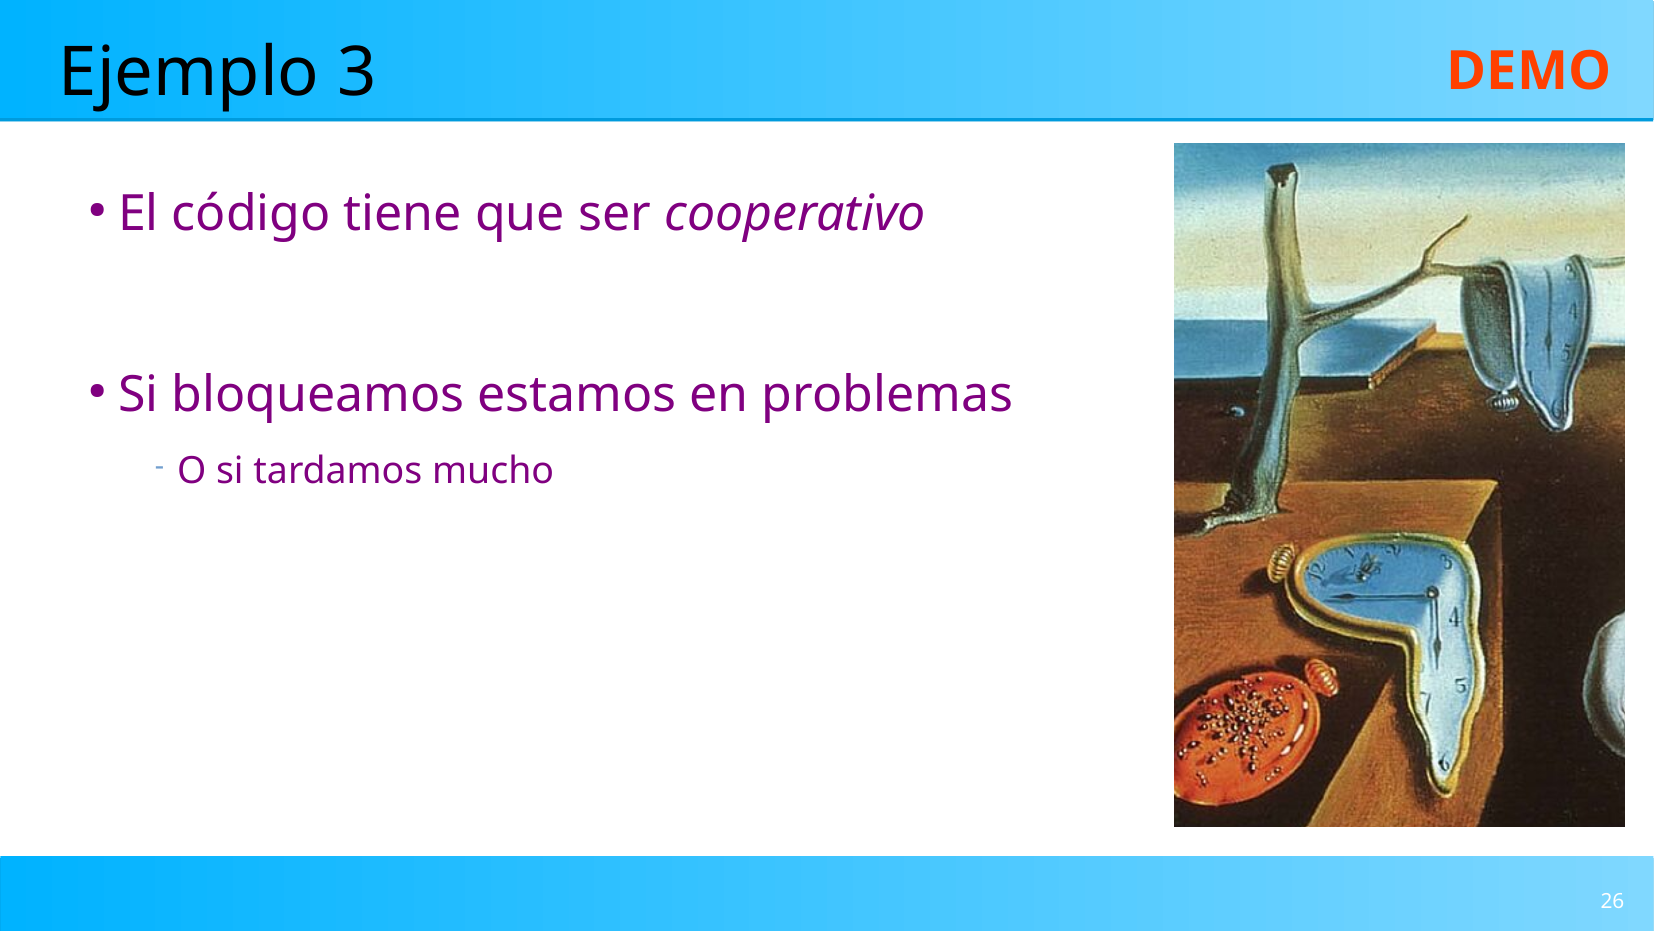

# Ejemplo 3
DEMO
El código tiene que ser cooperativo
Si bloqueamos estamos en problemas
O si tardamos mucho
26